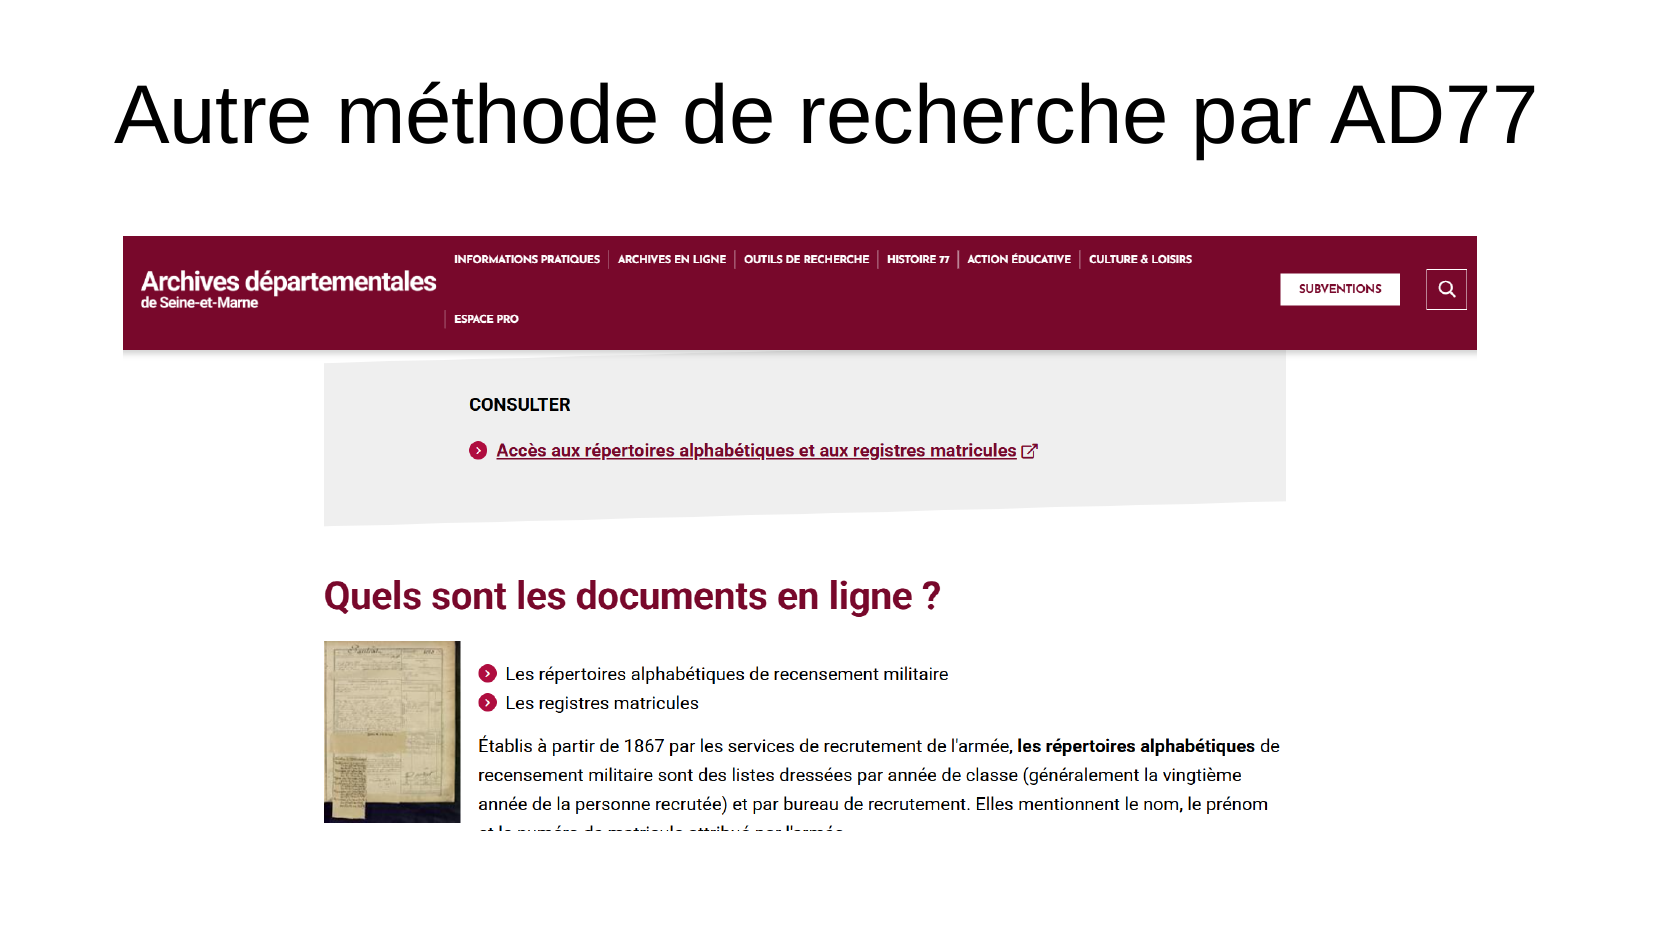

# Autre méthode de recherche par AD77